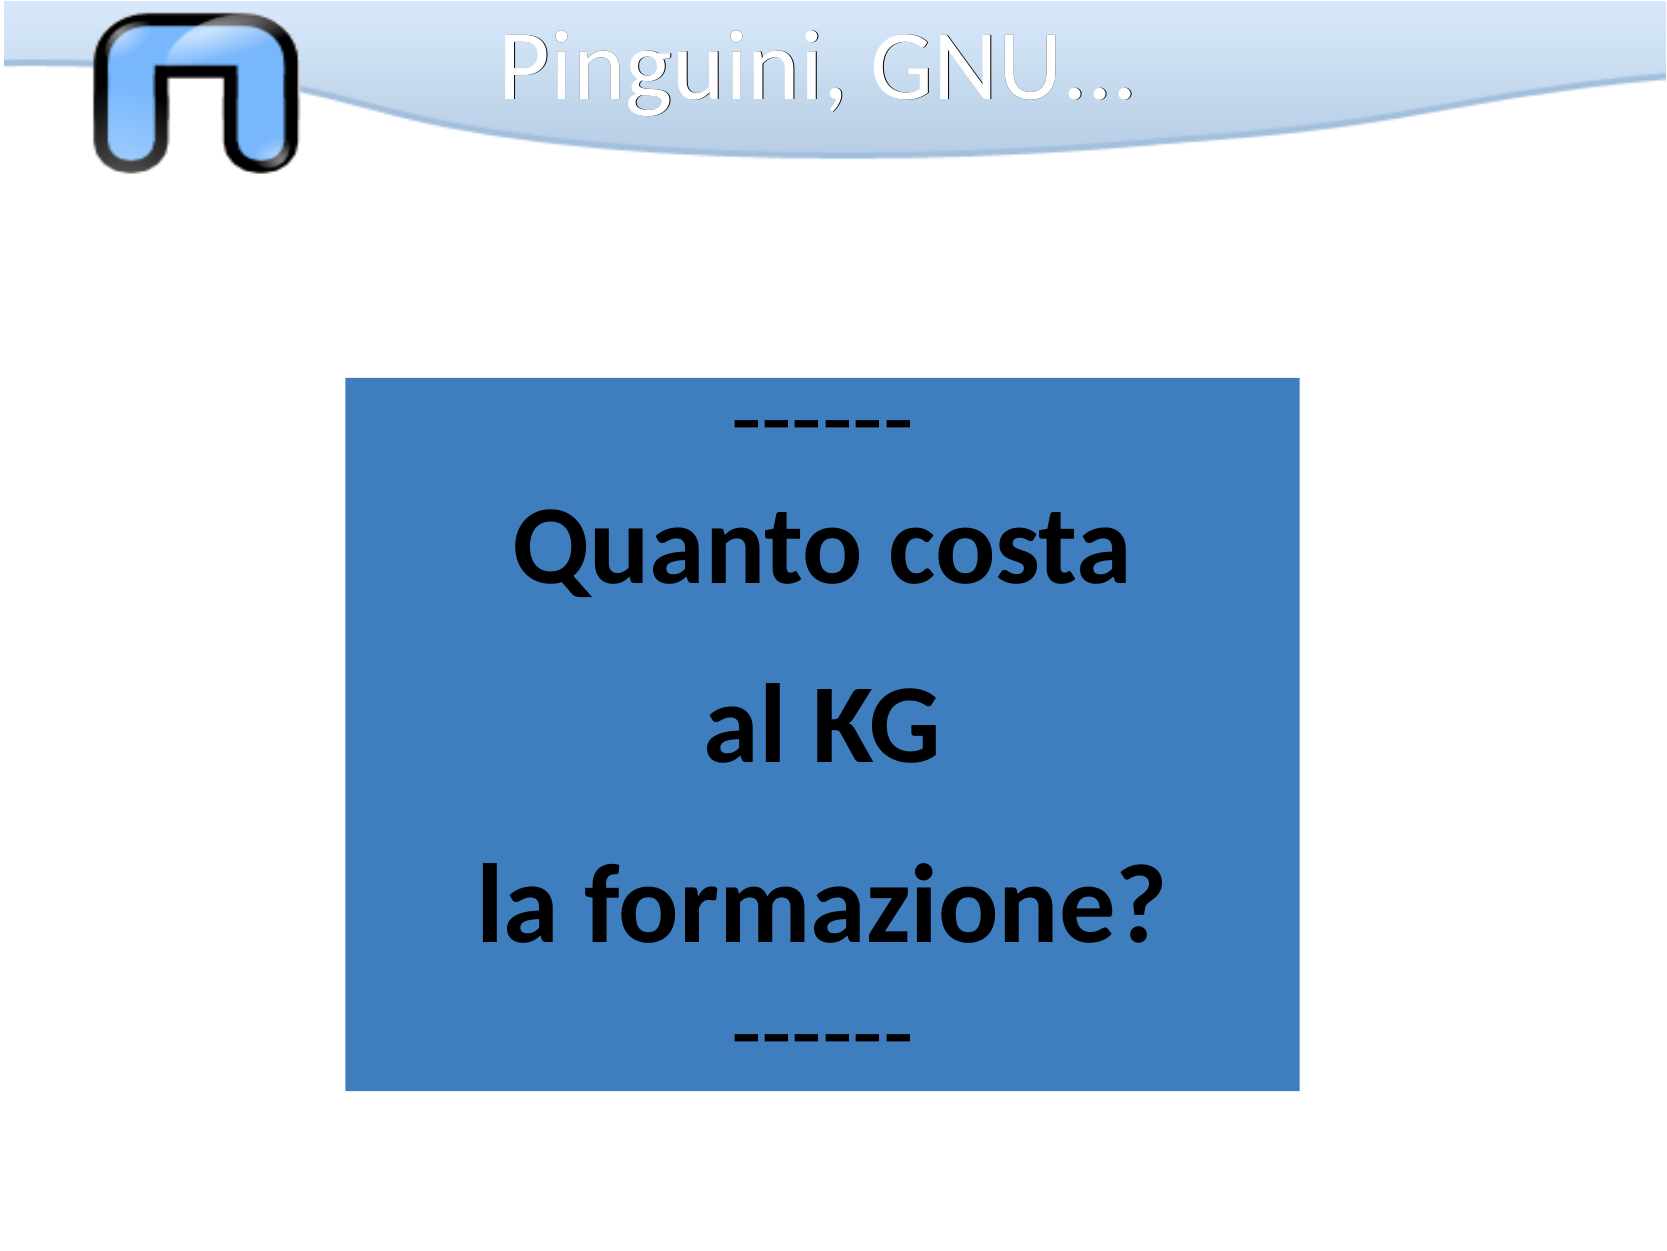

Pinguini, GNU...
# ------ Quanto costa al KG la formazione? ------